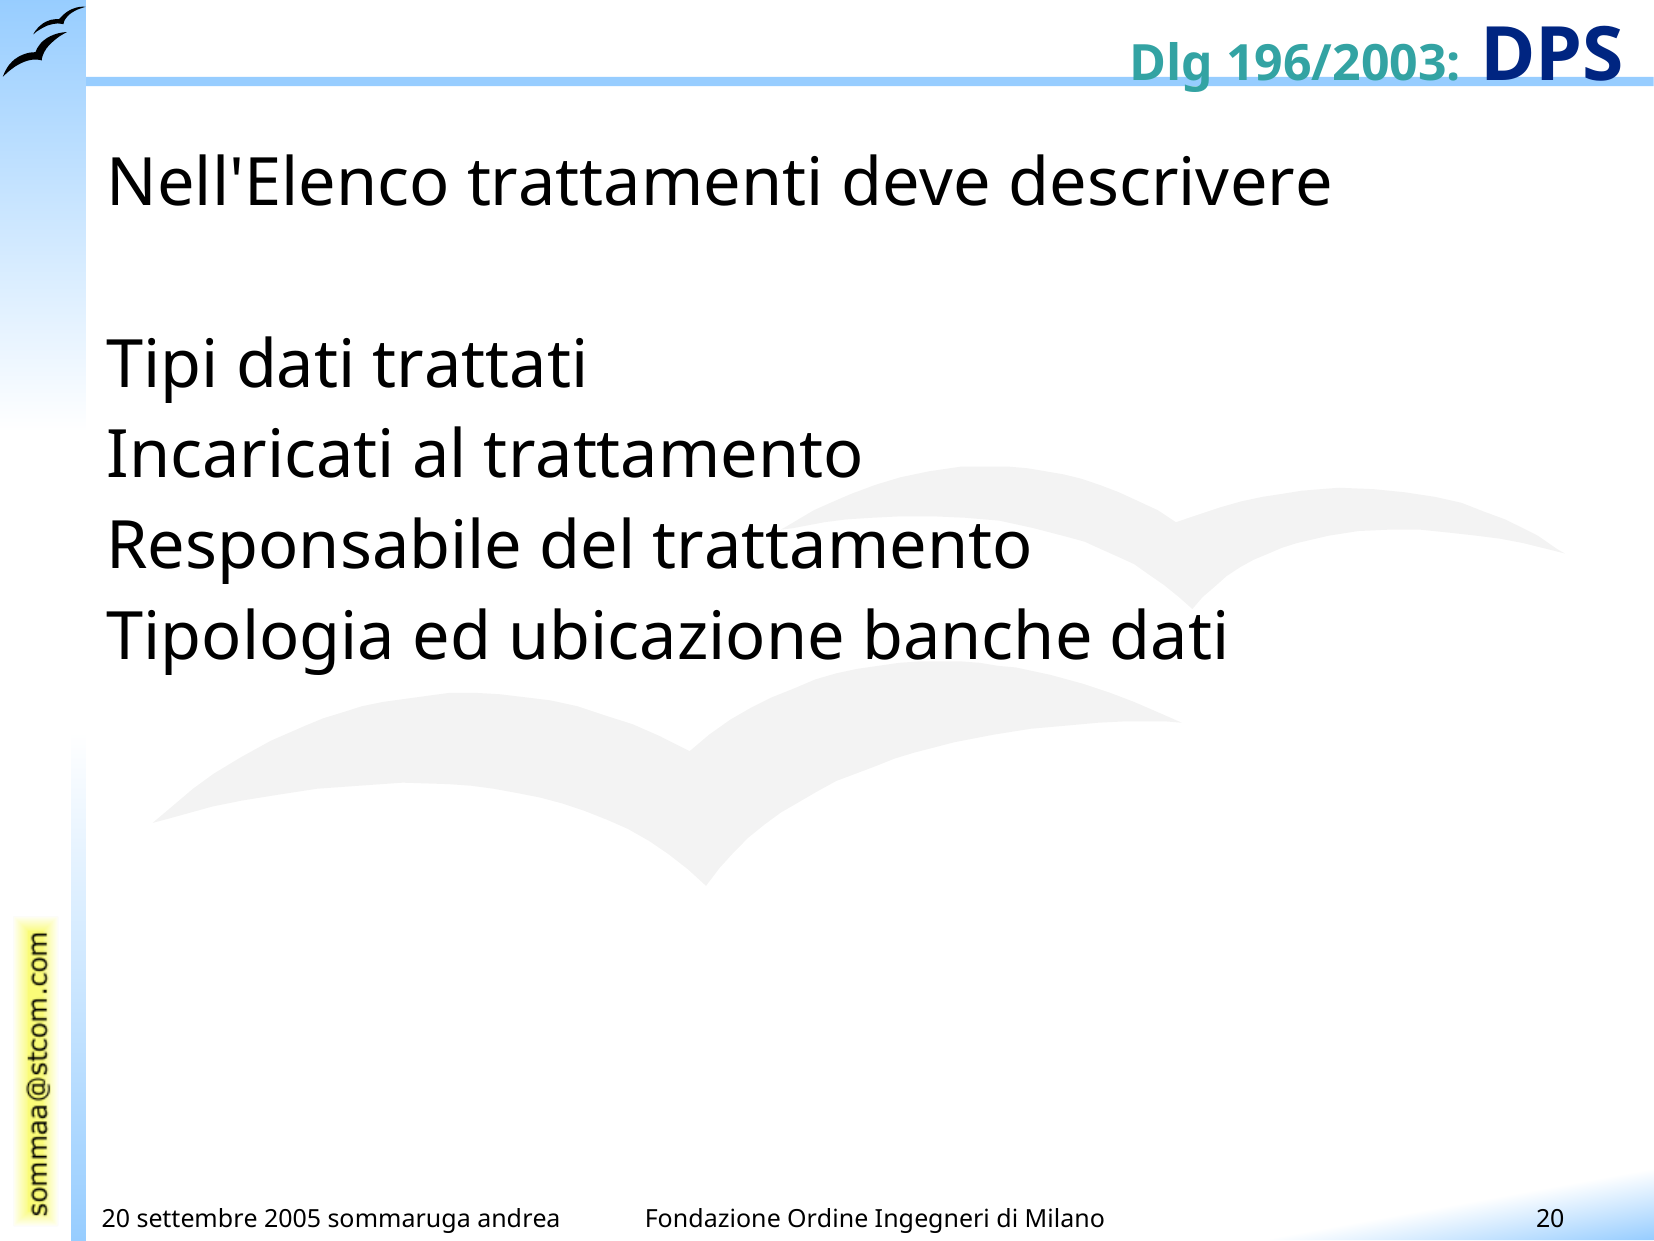

# Dlg 196/2003: DPS
Nell'Elenco trattamenti deve descrivere
Tipi dati trattati
Incaricati al trattamento
Responsabile del trattamento
Tipologia ed ubicazione banche dati